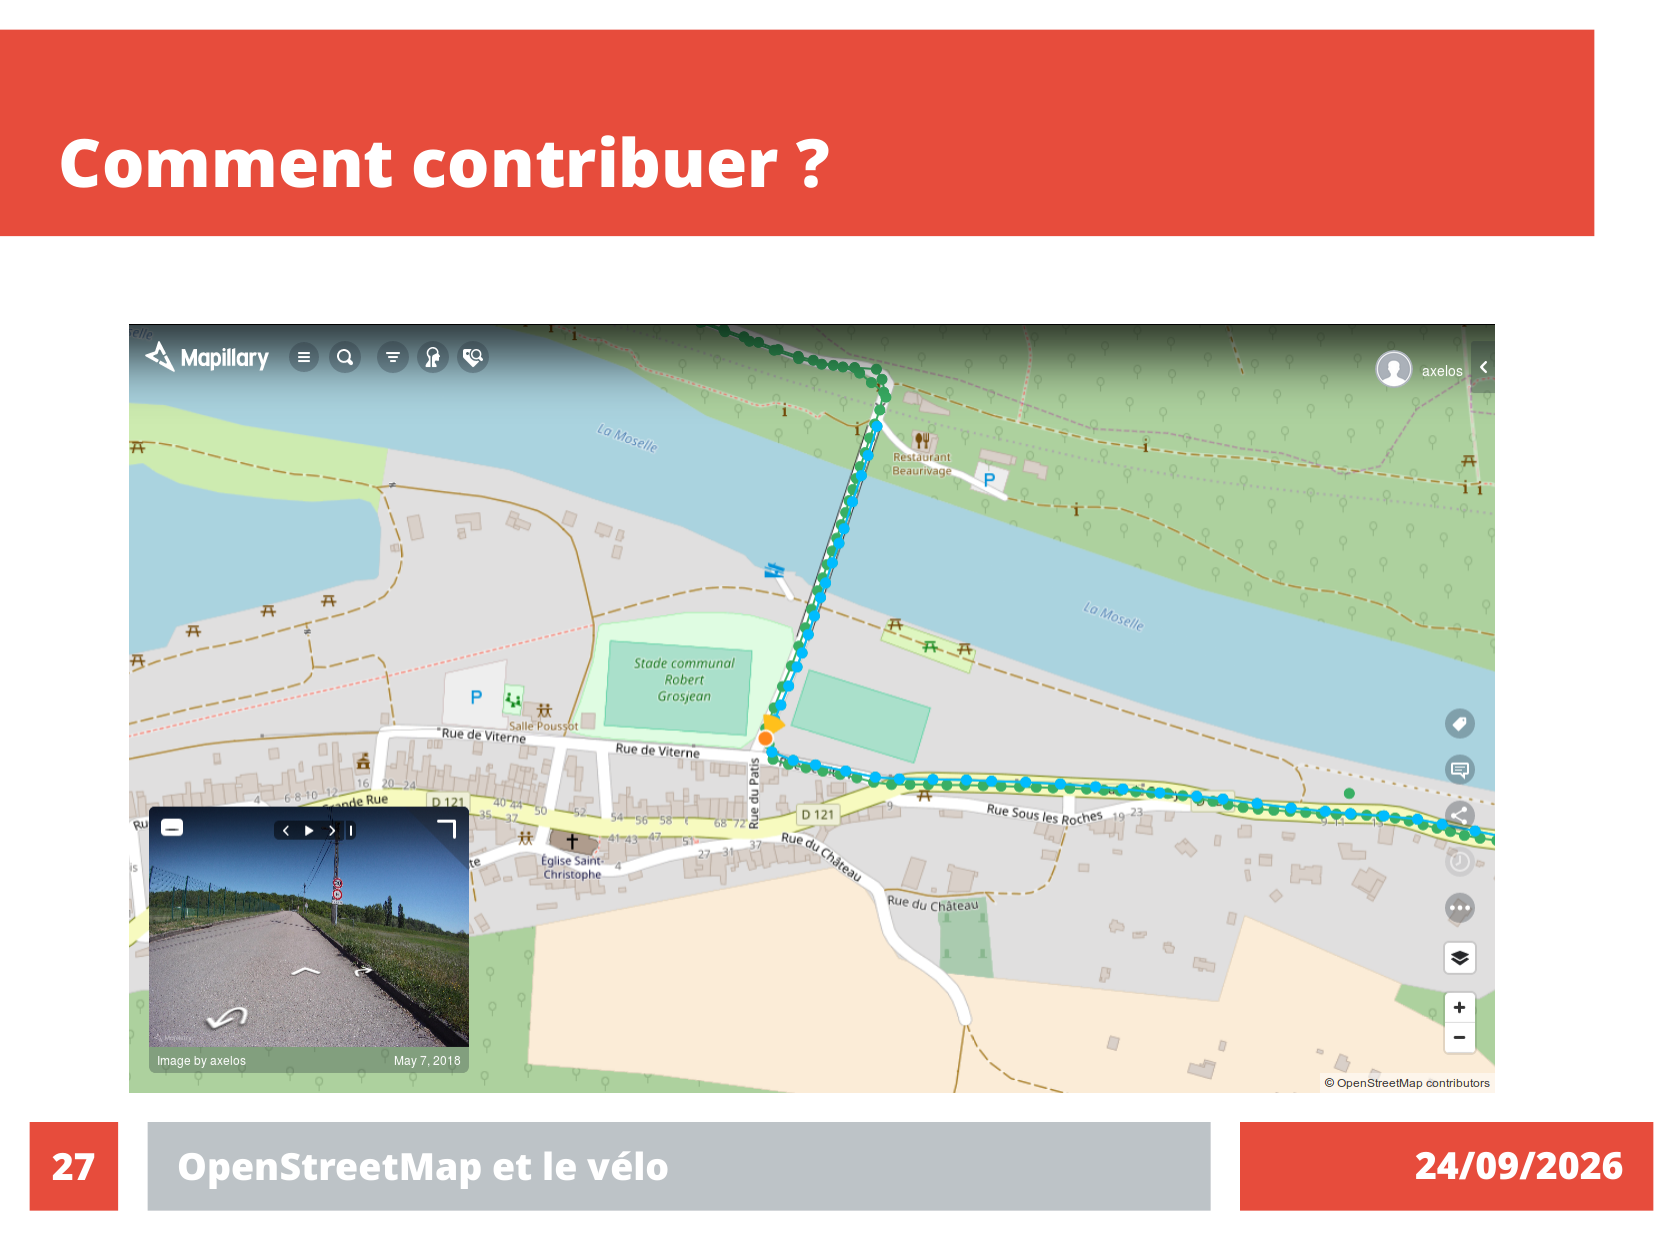

# Comment contribuer ?
27
OpenStreetMap et le vélo